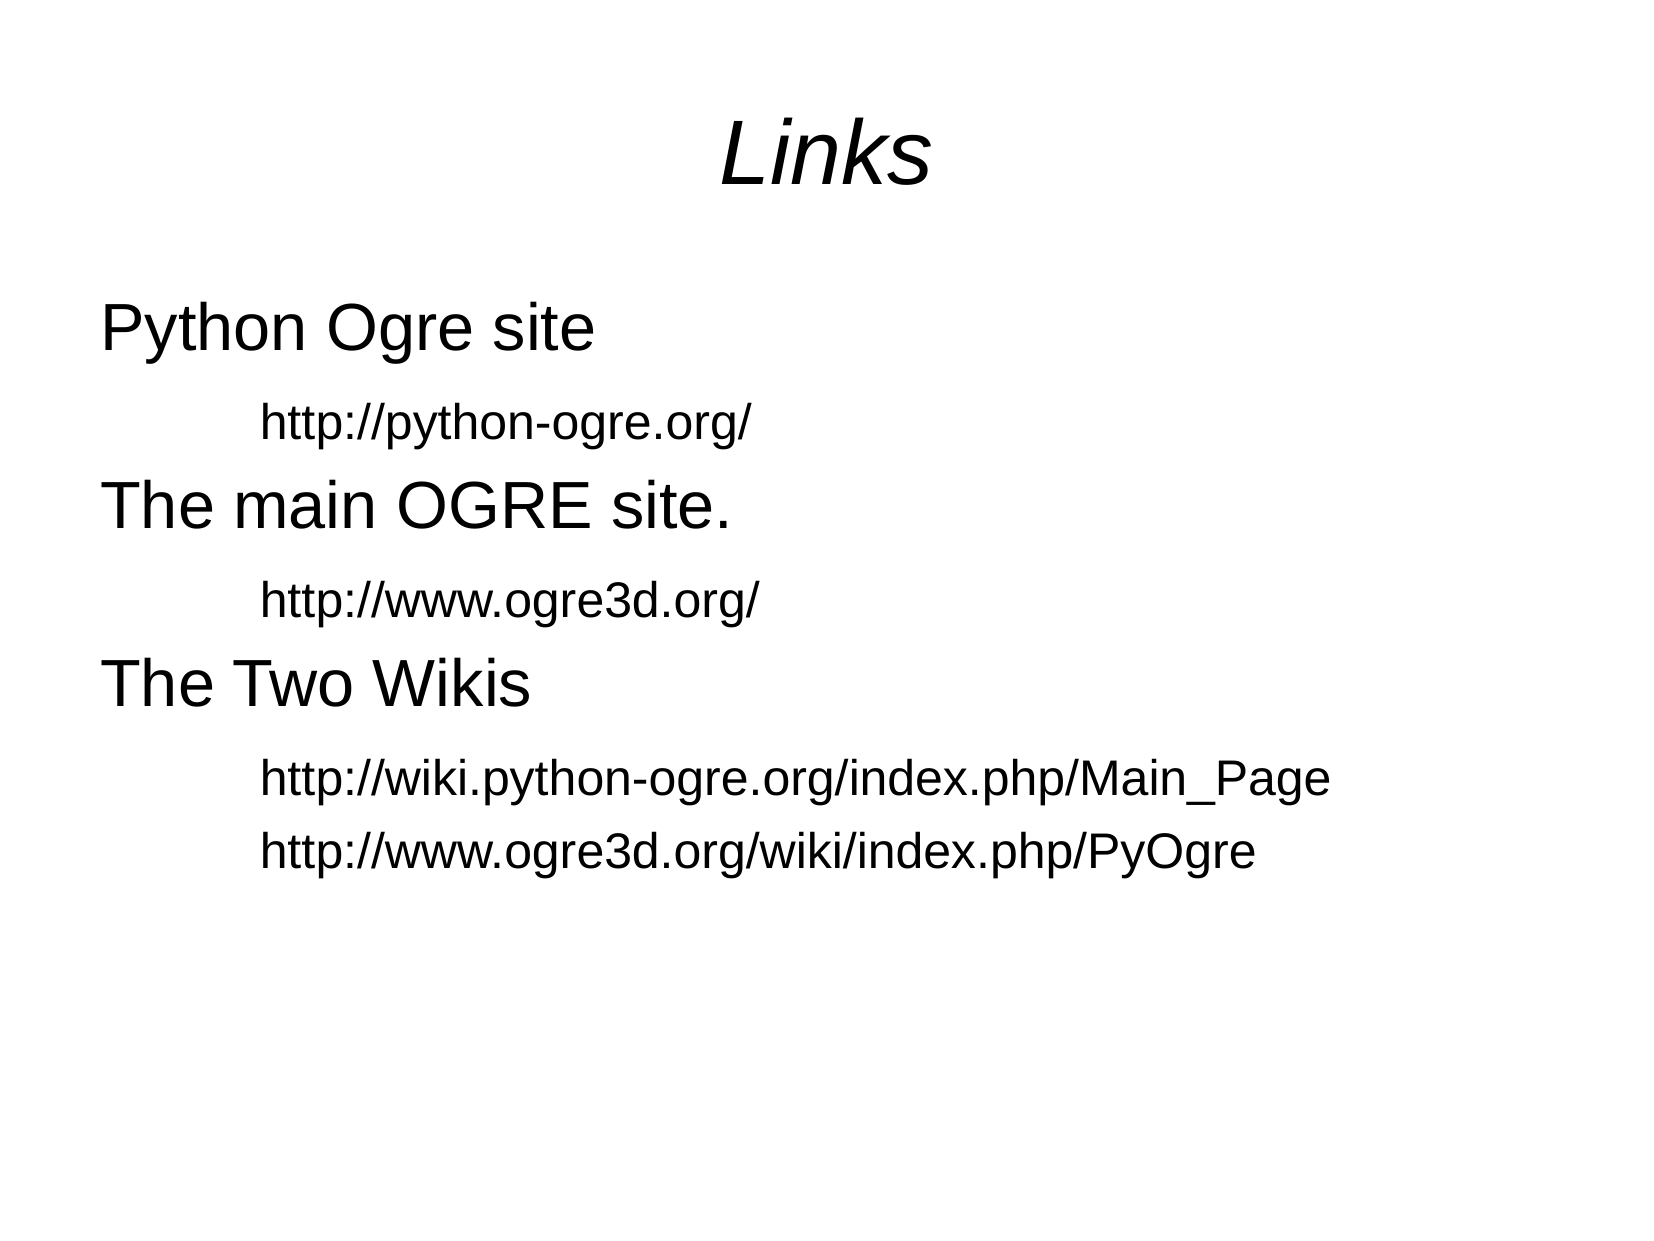

# Links
Python Ogre site
http://python-ogre.org/
The main OGRE site.
http://www.ogre3d.org/
The Two Wikis
http://wiki.python-ogre.org/index.php/Main_Page
http://www.ogre3d.org/wiki/index.php/PyOgre